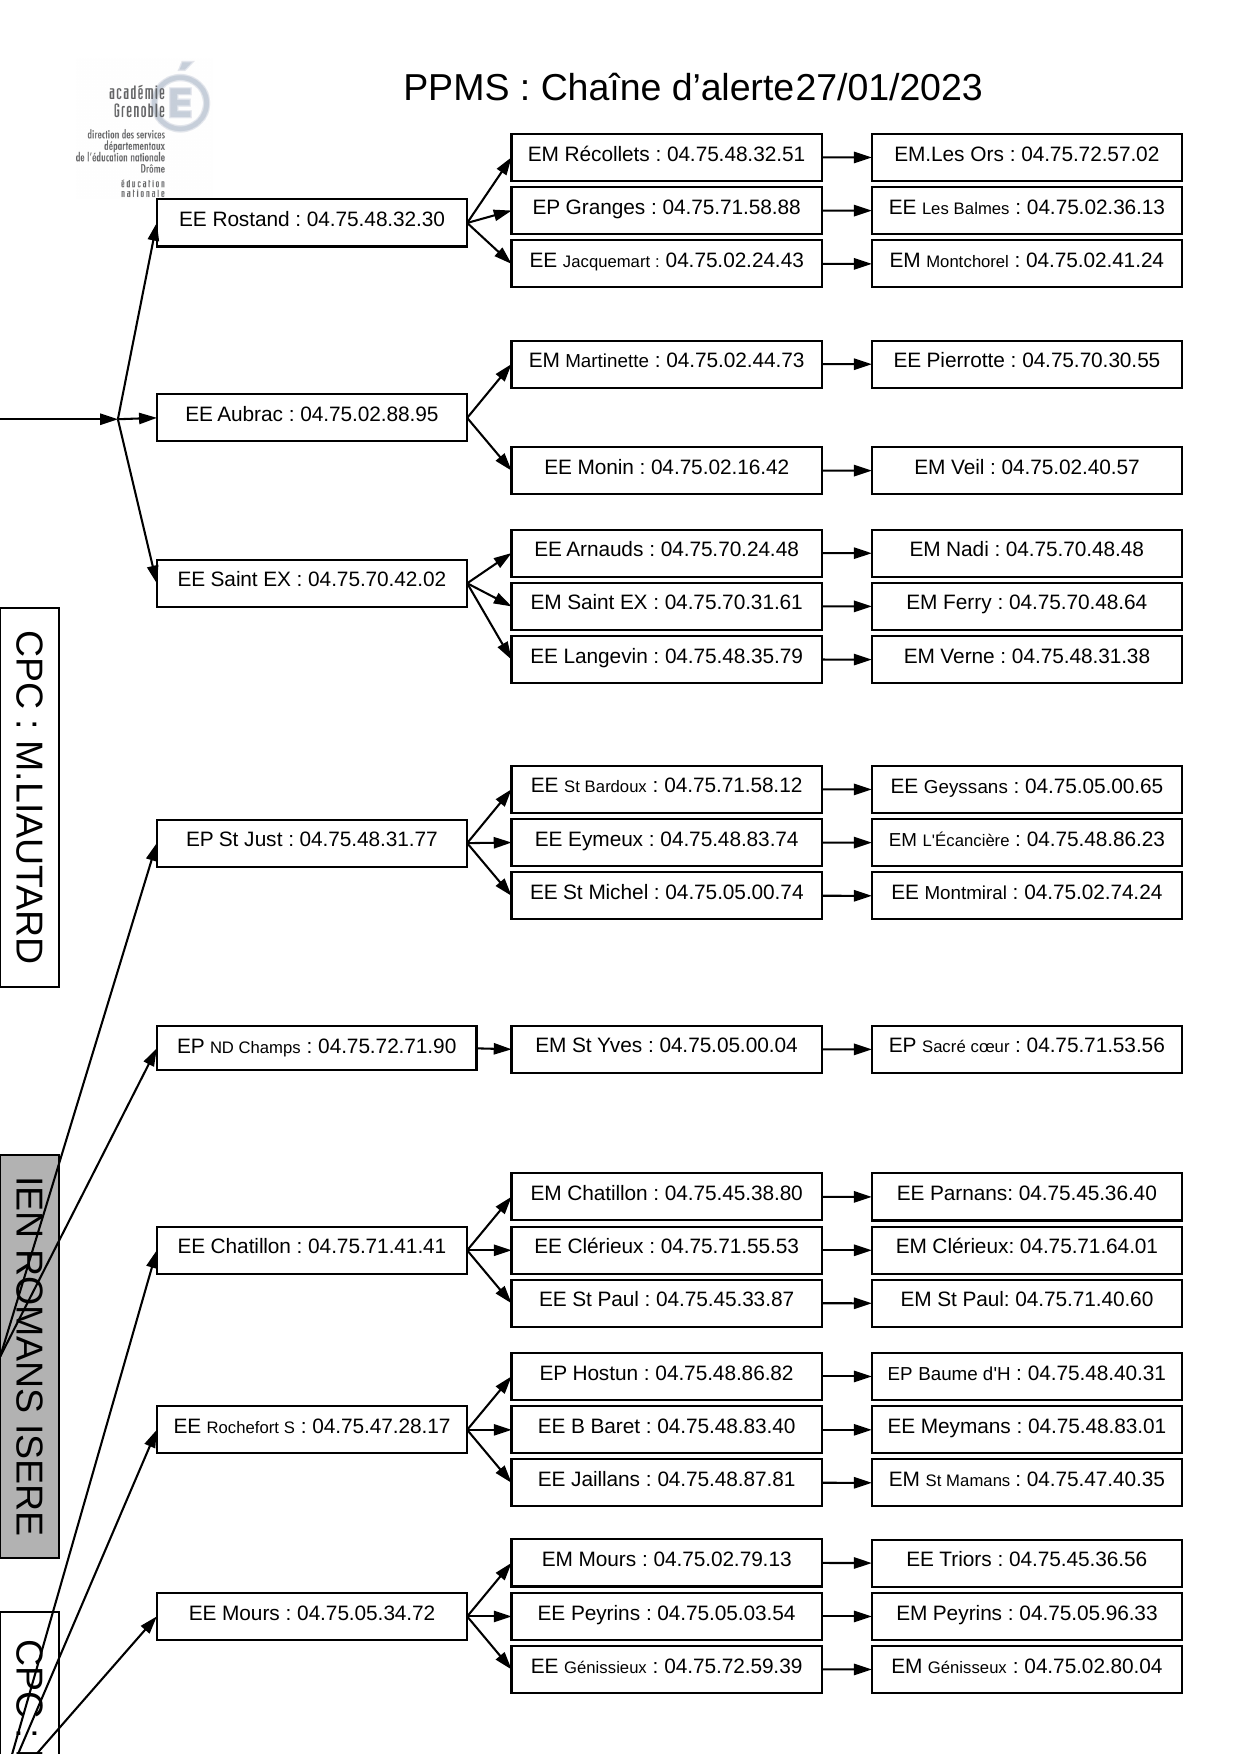

PPMS : Chaîne d’alerte
27/01/2023
EM Récollets : 04.75.48.32.51
EM.Les Ors : 04.75.72.57.02
EP Granges : 04.75.71.58.88
EE Les Balmes : 04.75.02.36.13
EE Rostand : 04.75.48.32.30
EE Jacquemart : 04.75.02.24.43
EM Montchorel : 04.75.02.41.24
EM Martinette : 04.75.02.44.73
EE Pierrotte : 04.75.70.30.55
EE Aubrac : 04.75.02.88.95
EE Monin : 04.75.02.16.42
EM Veil : 04.75.02.40.57
EE Arnauds : 04.75.70.24.48
EM Nadi : 04.75.70.48.48
EE Saint EX : 04.75.70.42.02
EM Saint EX : 04.75.70.31.61
EM Ferry : 04.75.70.48.64
EE Langevin : 04.75.48.35.79
EM Verne : 04.75.48.31.38
EE St Bardoux : 04.75.71.58.12
EE Geyssans : 04.75.05.00.65
CPC : M.LIAUTARD
EE Eymeux : 04.75.48.83.74
EM L'Écancière : 04.75.48.86.23
EP St Just : 04.75.48.31.77
EE St Michel : 04.75.05.00.74
EE Montmiral : 04.75.02.74.24
EM St Yves : 04.75.05.00.04
EP Sacré cœur : 04.75.71.53.56
EP ND Champs : 04.75.72.71.90
EM Chatillon : 04.75.45.38.80
EE Parnans: 04.75.45.36.40
EE Chatillon : 04.75.71.41.41
EE Clérieux : 04.75.71.55.53
EM Clérieux: 04.75.71.64.01
EE St Paul : 04.75.45.33.87
EM St Paul: 04.75.71.40.60
IEN ROMANS ISERE
EP Hostun : 04.75.48.86.82
EP Baume d'H : 04.75.48.40.31
EE Rochefort S : 04.75.47.28.17
EE B Baret : 04.75.48.83.40
EE Meymans : 04.75.48.83.01
EE Jaillans : 04.75.48.87.81
EM St Mamans : 04.75.47.40.35
EM Mours : 04.75.02.79.13
EE Triors : 04.75.45.36.56
EE Mours : 04.75.05.34.72
EE Peyrins : 04.75.05.03.54
EM Peyrins : 04.75.05.96.33
EE Génissieux : 04.75.72.59.39
EM Génisseux : 04.75.02.80.04
CPC : D.HERISSE